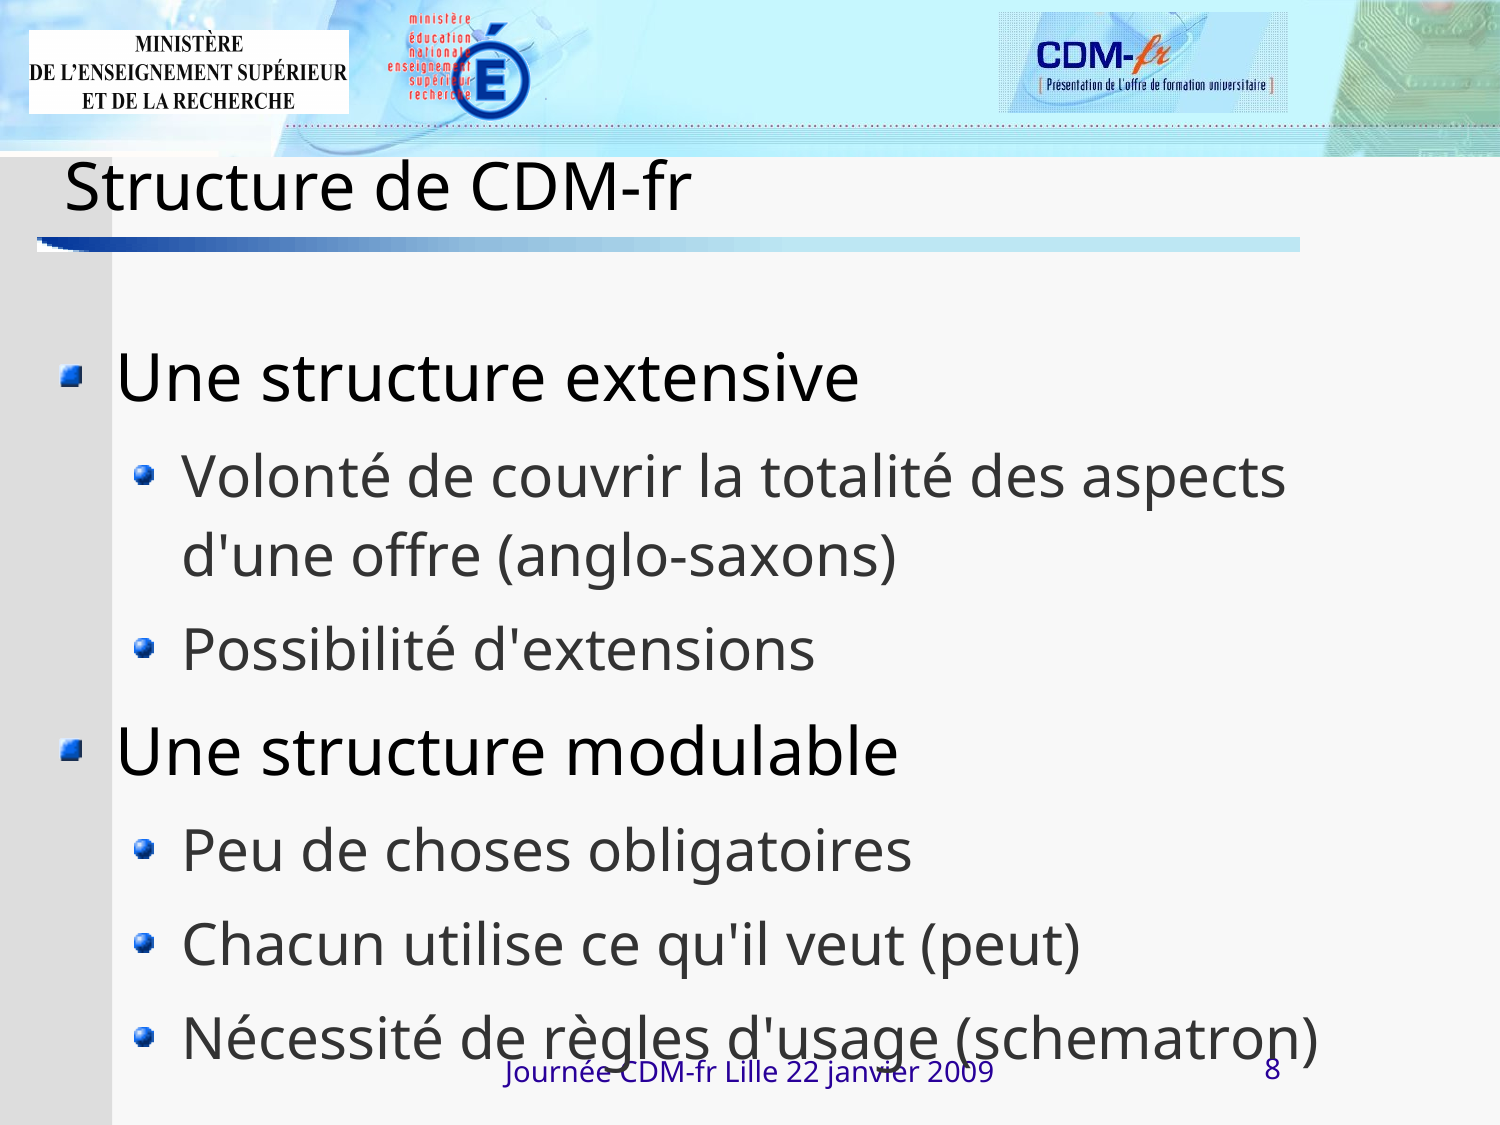

# Structure de CDM-fr
Une structure extensive
Volonté de couvrir la totalité des aspects d'une offre (anglo-saxons)
Possibilité d'extensions
Une structure modulable
Peu de choses obligatoires
Chacun utilise ce qu'il veut (peut)
Nécessité de règles d'usage (schematron)
Journée C2i-1, Paris 16 déc 2004
8